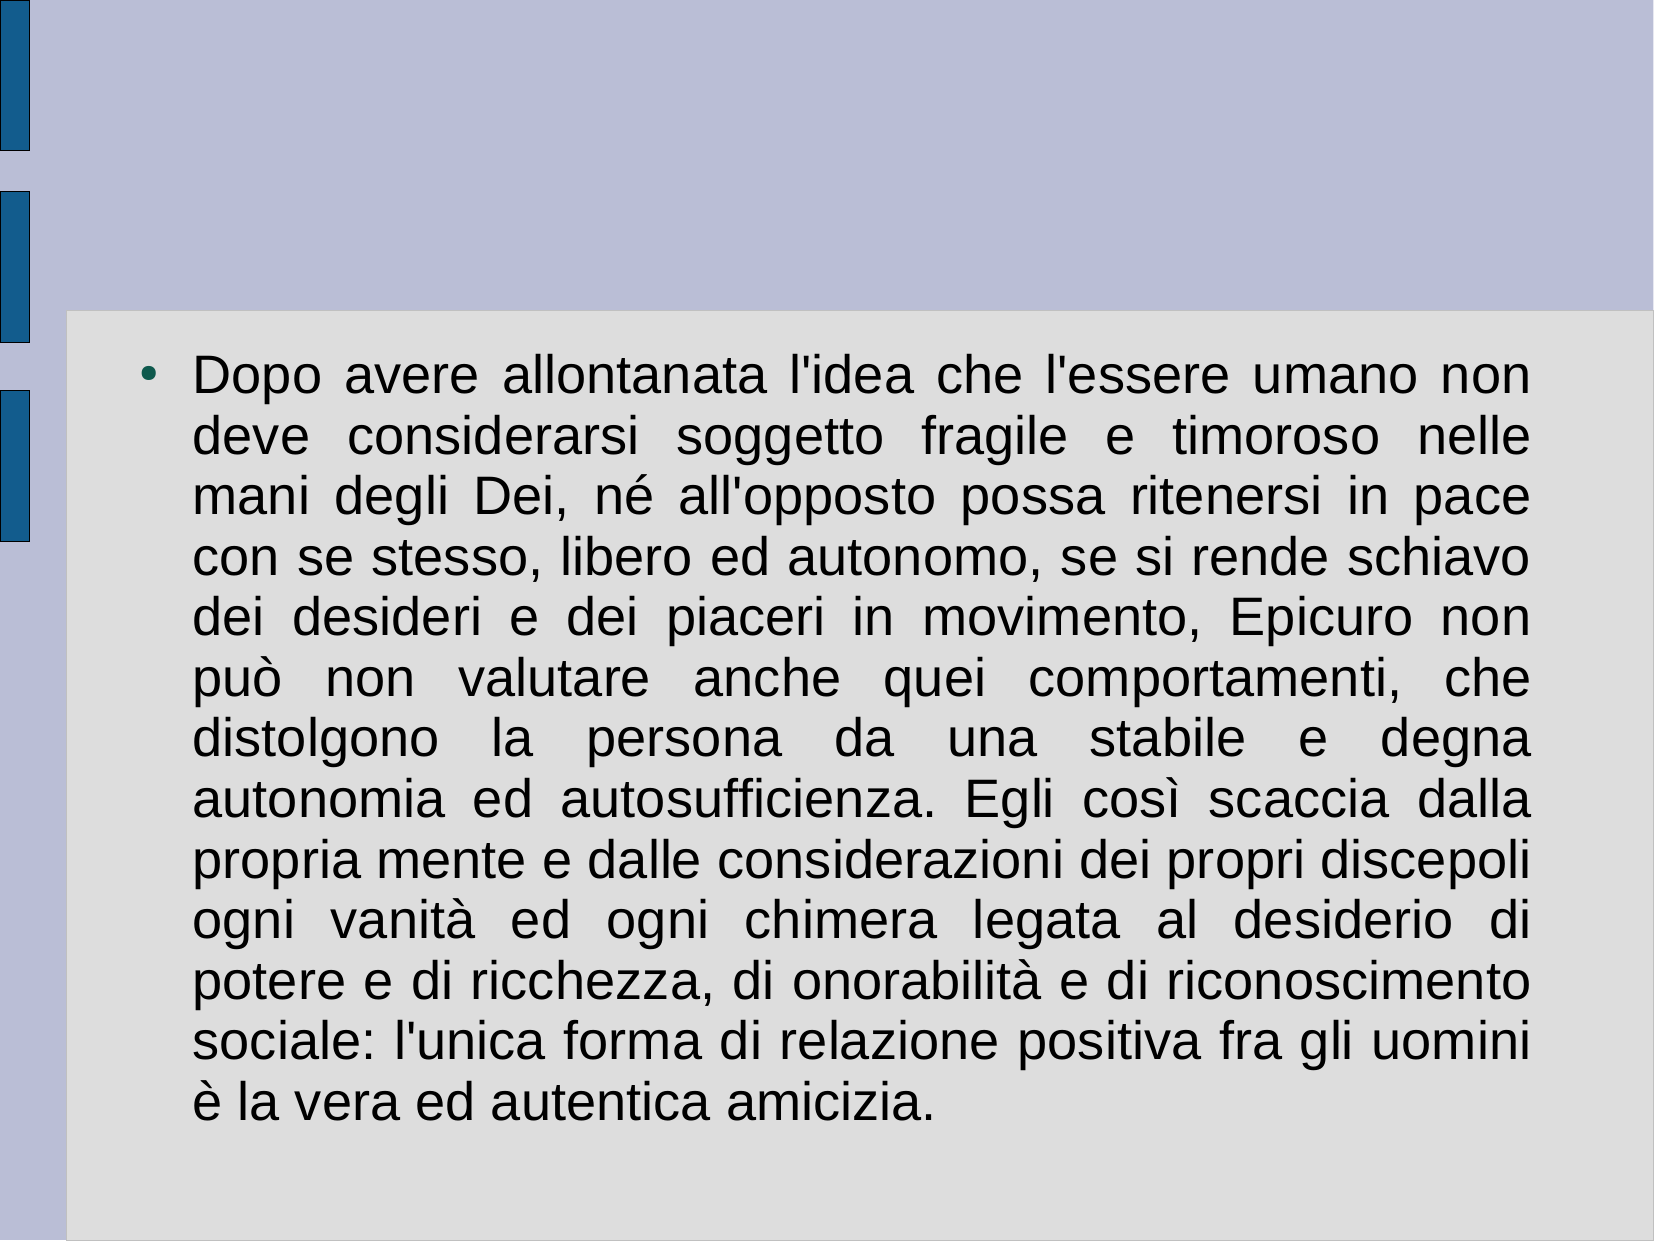

#
Dopo avere allontanata l'idea che l'essere umano non deve considerarsi soggetto fragile e timoroso nelle mani degli Dei, né all'opposto possa ritenersi in pace con se stesso, libero ed autonomo, se si rende schiavo dei desideri e dei piaceri in movimento, Epicuro non può non valutare anche quei comportamenti, che distolgono la persona da una stabile e degna autonomia ed autosufficienza. Egli così scaccia dalla propria mente e dalle considerazioni dei propri discepoli ogni vanità ed ogni chimera legata al desiderio di potere e di ricchezza, di onorabilità e di riconoscimento sociale: l'unica forma di relazione positiva fra gli uomini è la vera ed autentica amicizia.